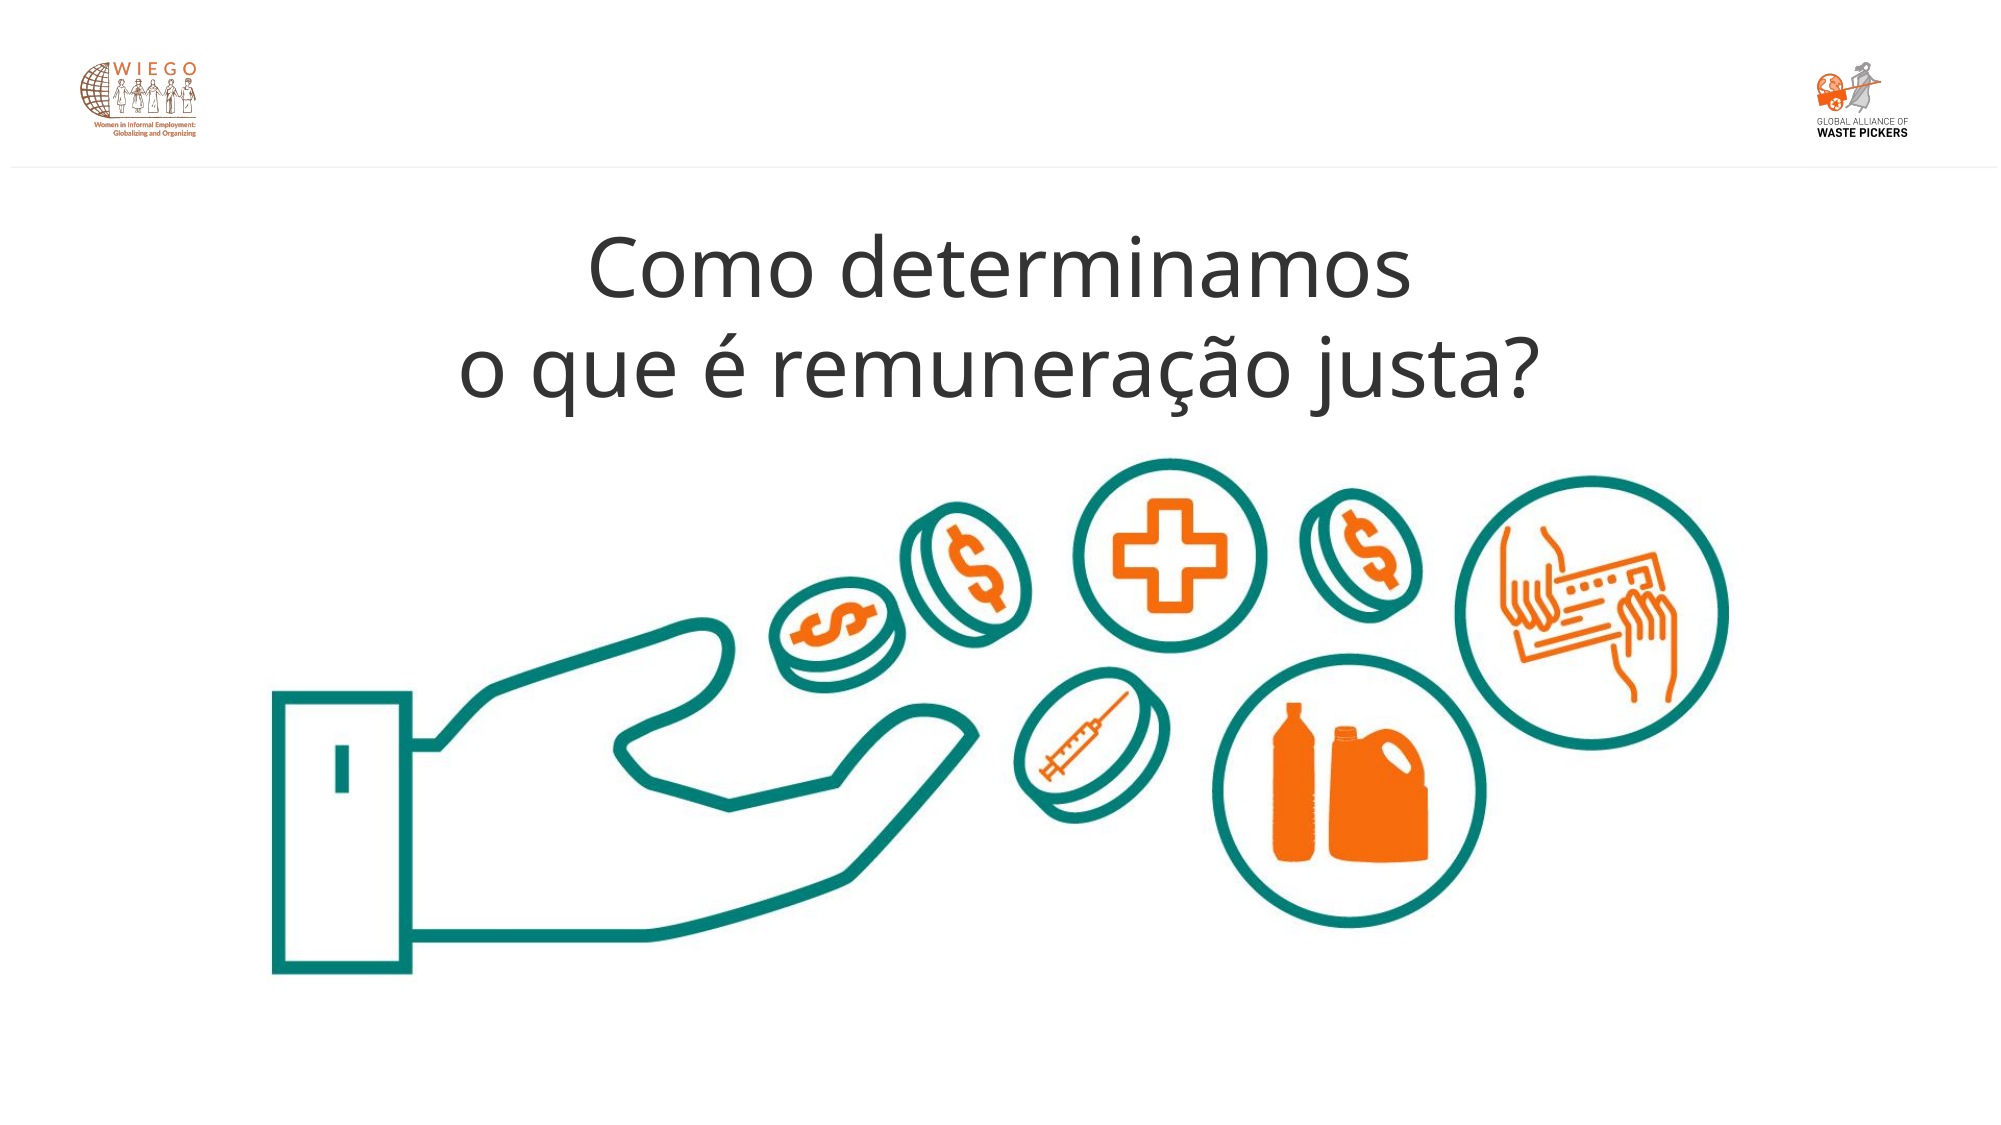

Como determinamos
o que é remuneração justa?